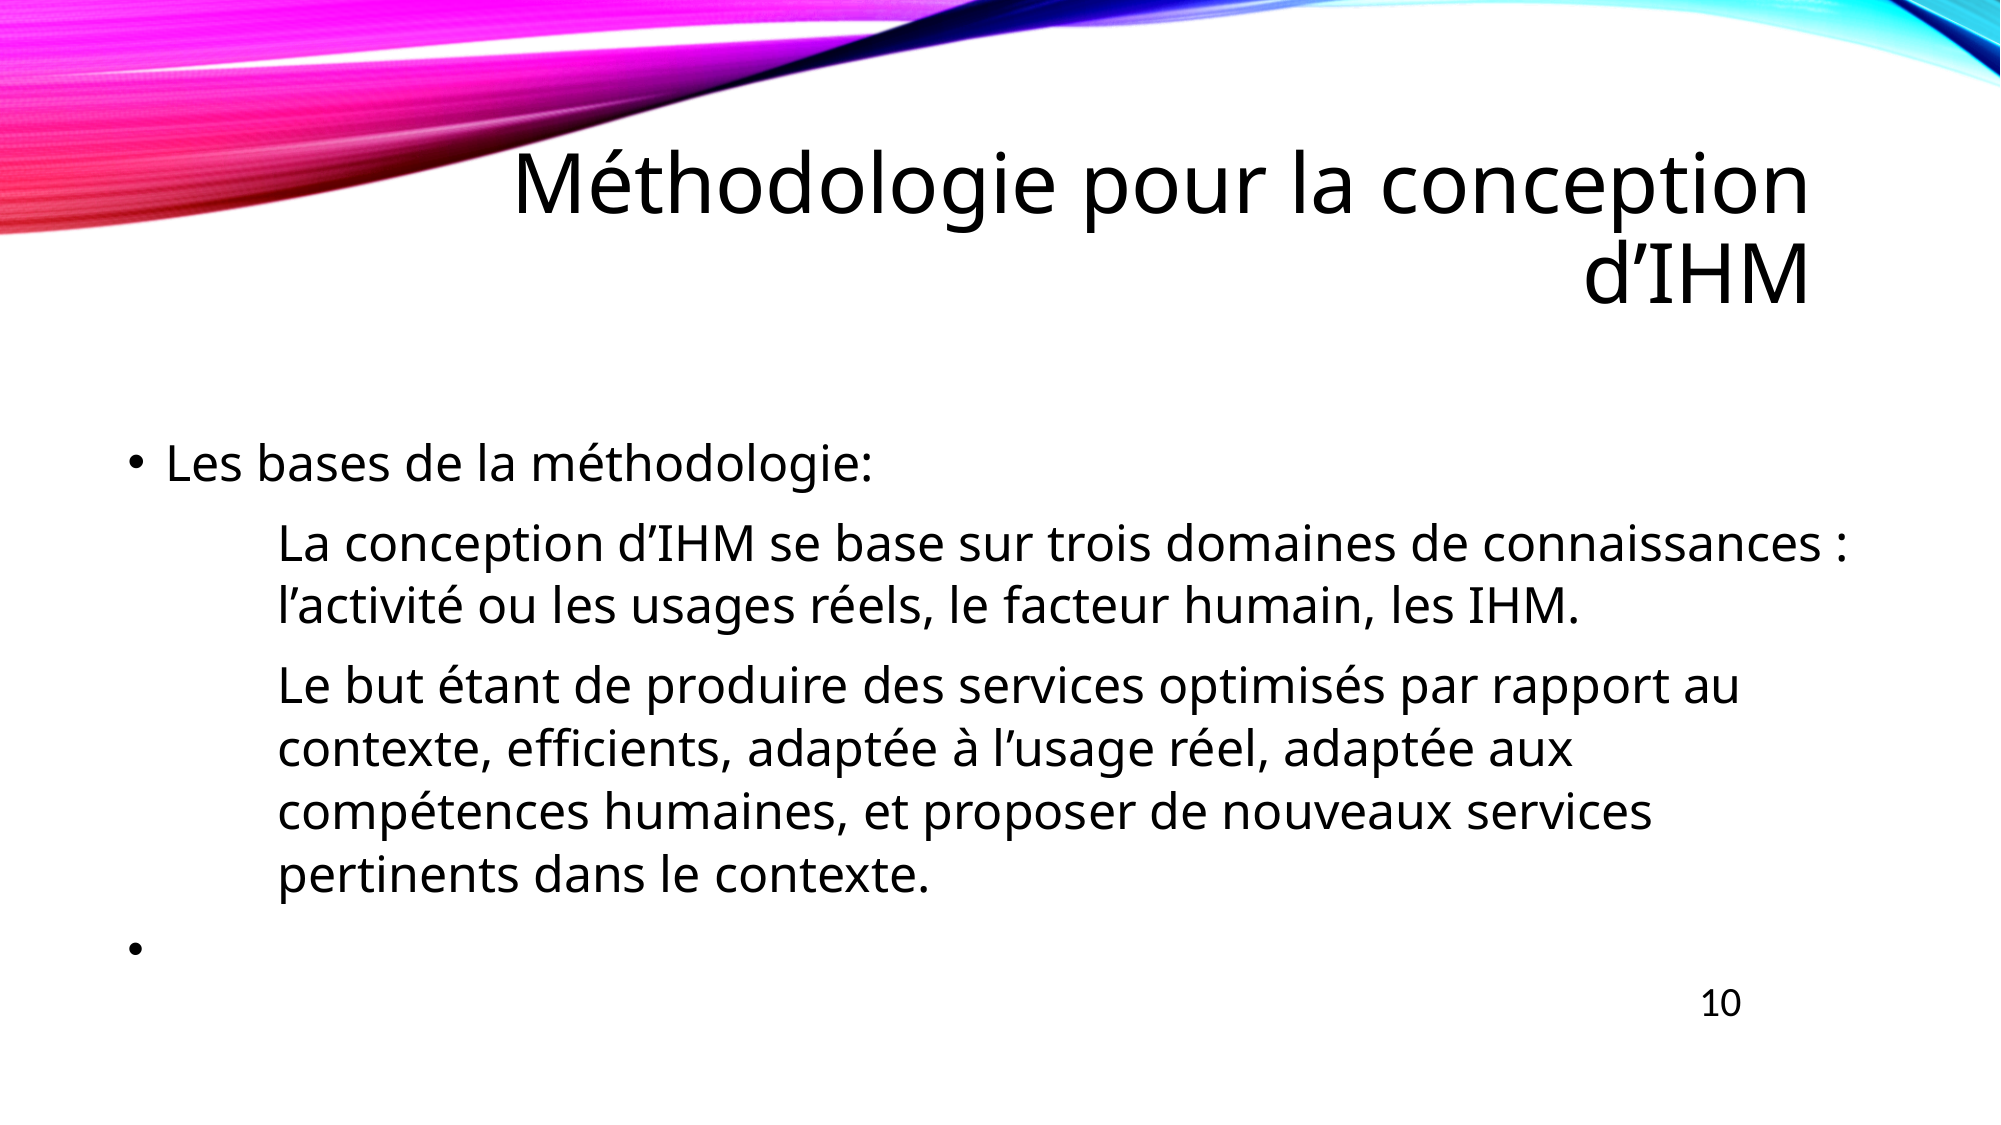

# Méthodologie pour la conception d’IHM
Les bases de la méthodologie:
La conception d’IHM se base sur trois domaines de connaissances : l’activité ou les usages réels, le facteur humain, les IHM.
Le but étant de produire des services optimisés par rapport au contexte, efficients, adaptée à l’usage réel, adaptée aux compétences humaines, et proposer de nouveaux services pertinents dans le contexte.